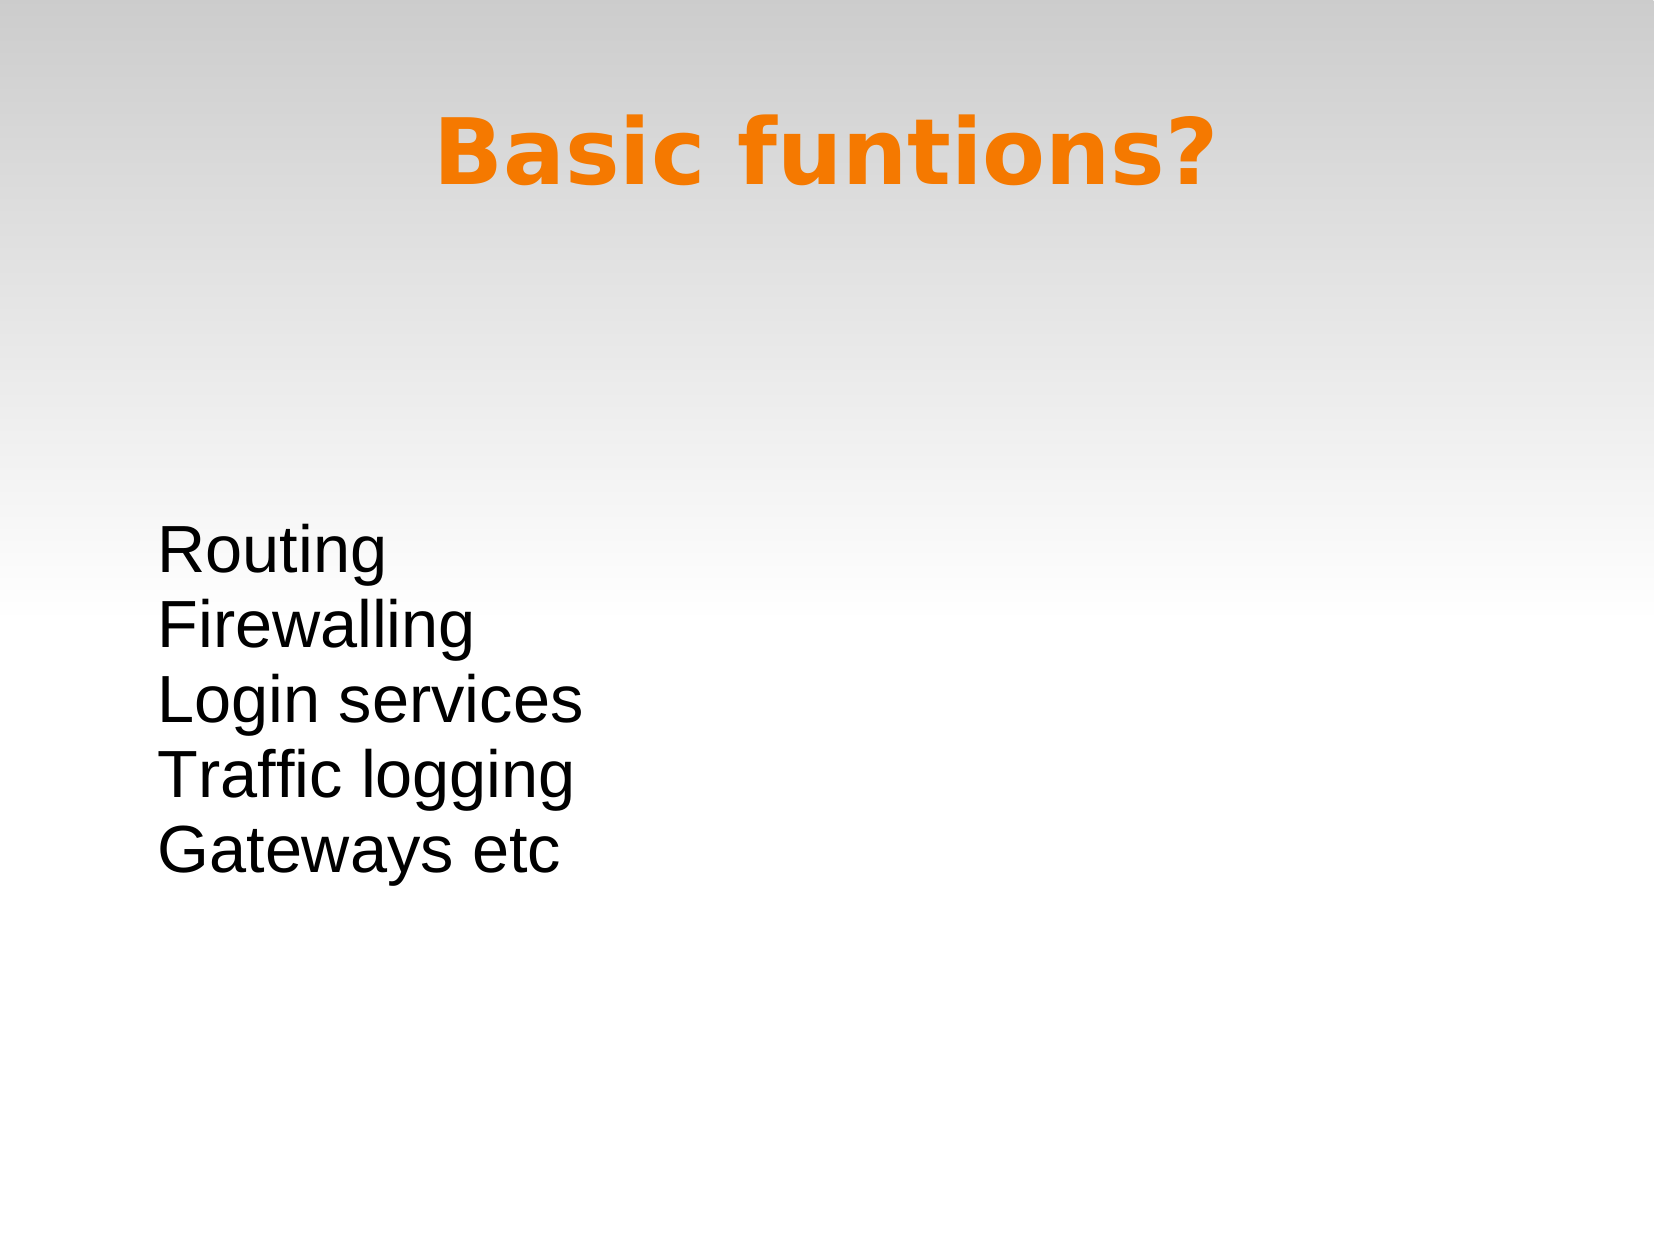

# Basic funtions?
	Routing
	Firewalling
	Login services
	Traffic logging
	Gateways etc